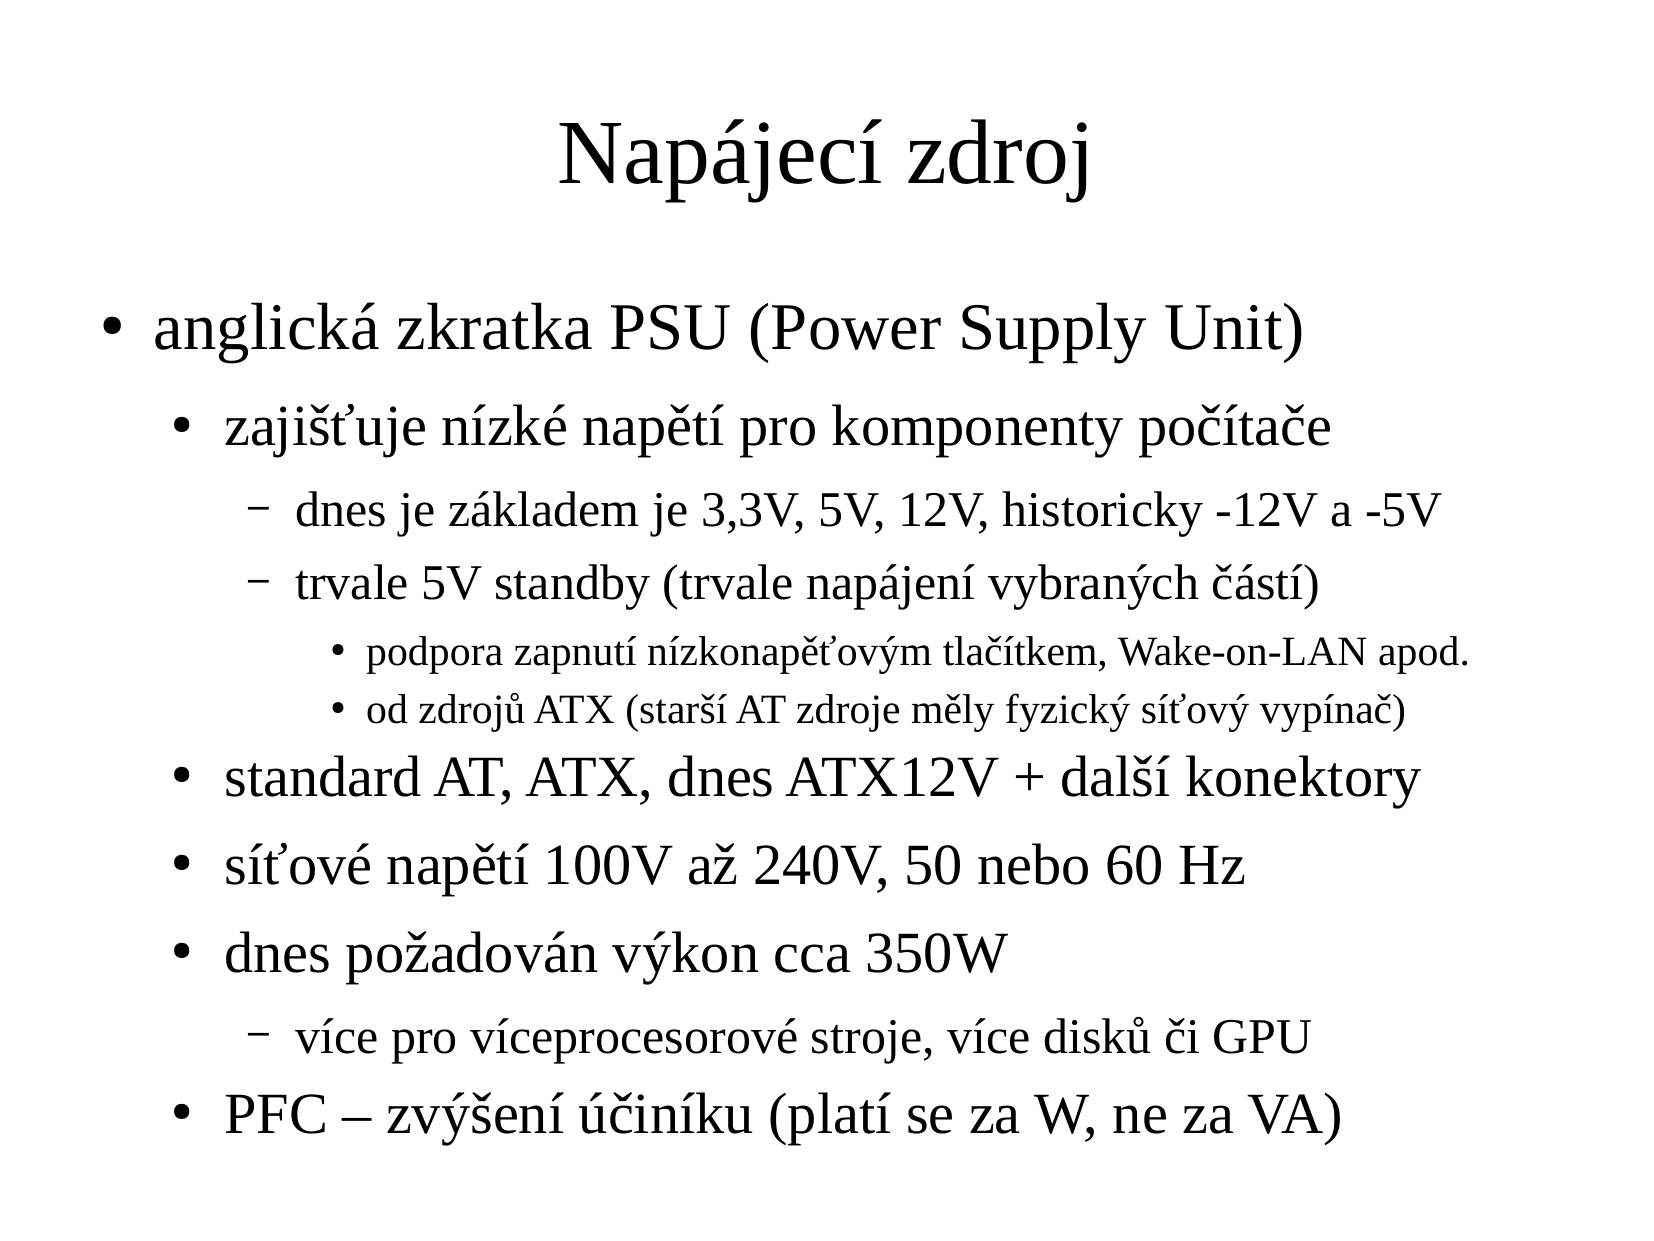

# Napájecí zdroj
anglická zkratka PSU (Power Supply Unit)
zajišťuje nízké napětí pro komponenty počítače
dnes je základem je 3,3V, 5V, 12V, historicky -12V a -5V
trvale 5V standby (trvale napájení vybraných částí)
podpora zapnutí nízkonapěťovým tlačítkem, Wake-on-LAN apod.
od zdrojů ATX (starší AT zdroje měly fyzický síťový vypínač)
standard AT, ATX, dnes ATX12V + další konektory
síťové napětí 100V až 240V, 50 nebo 60 Hz
dnes požadován výkon cca 350W
více pro víceprocesorové stroje, více disků či GPU
PFC – zvýšení účiníku (platí se za W, ne za VA)